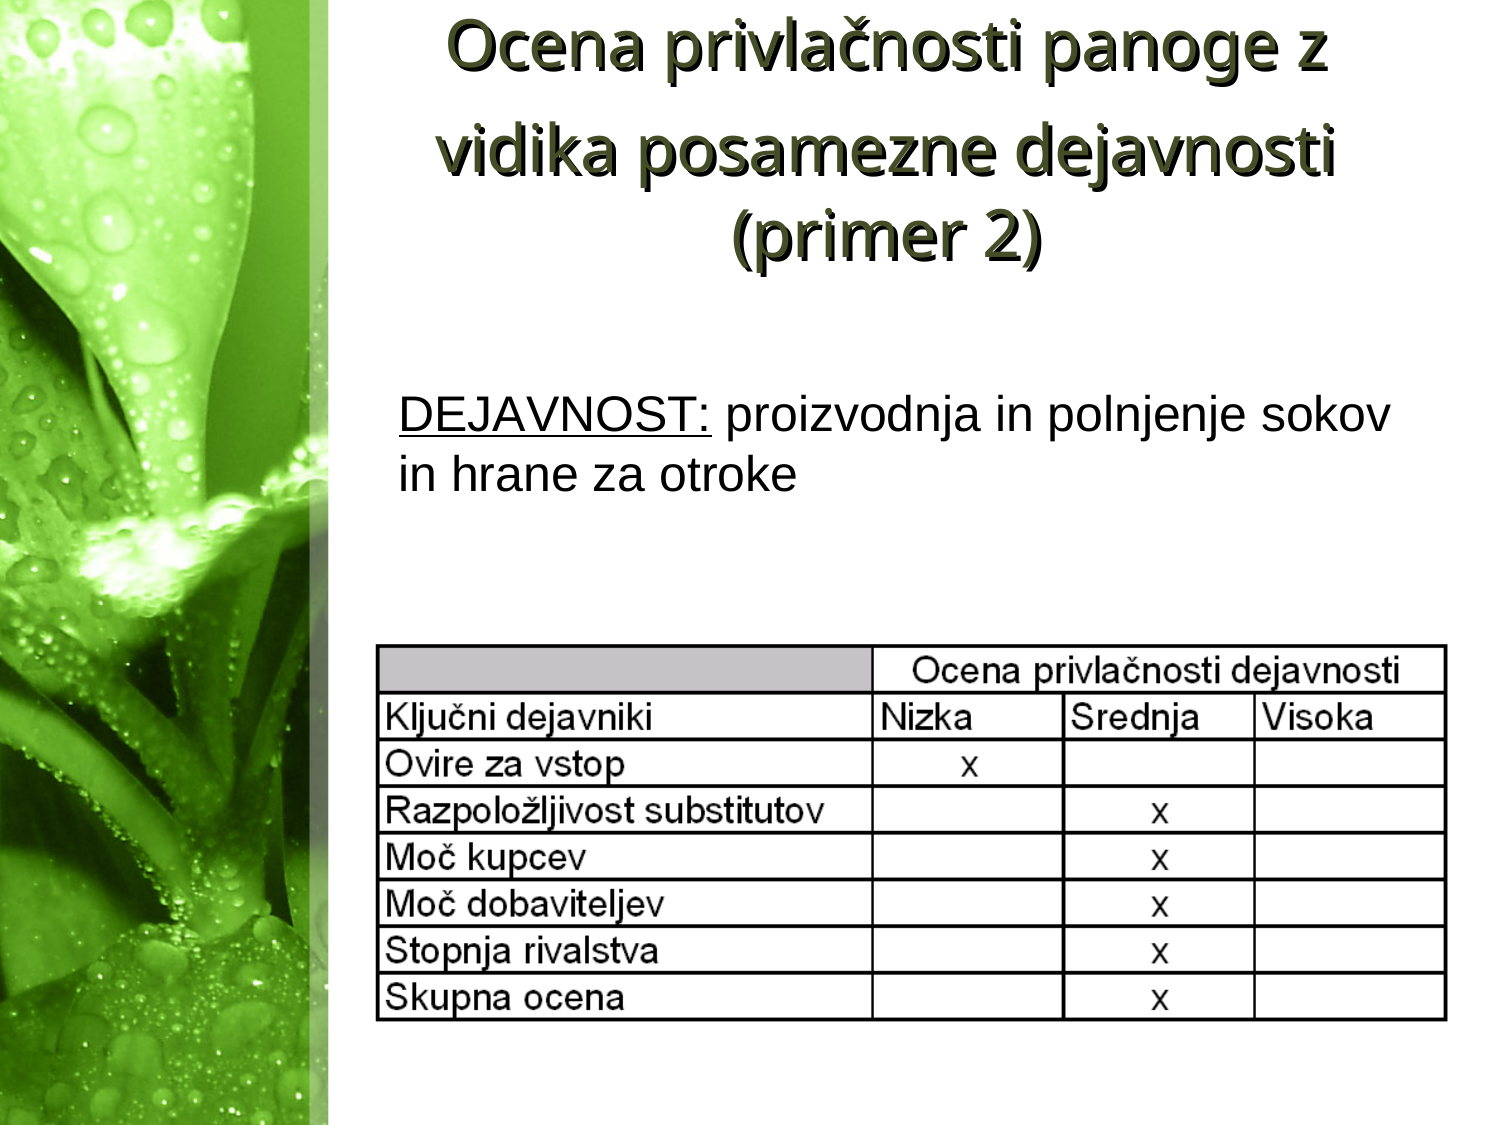

Ocena privlačnosti panoge z vidika posamezne dejavnosti (primer 2)
DEJAVNOST: proizvodnja in polnjenje sokov in hrane za otroke